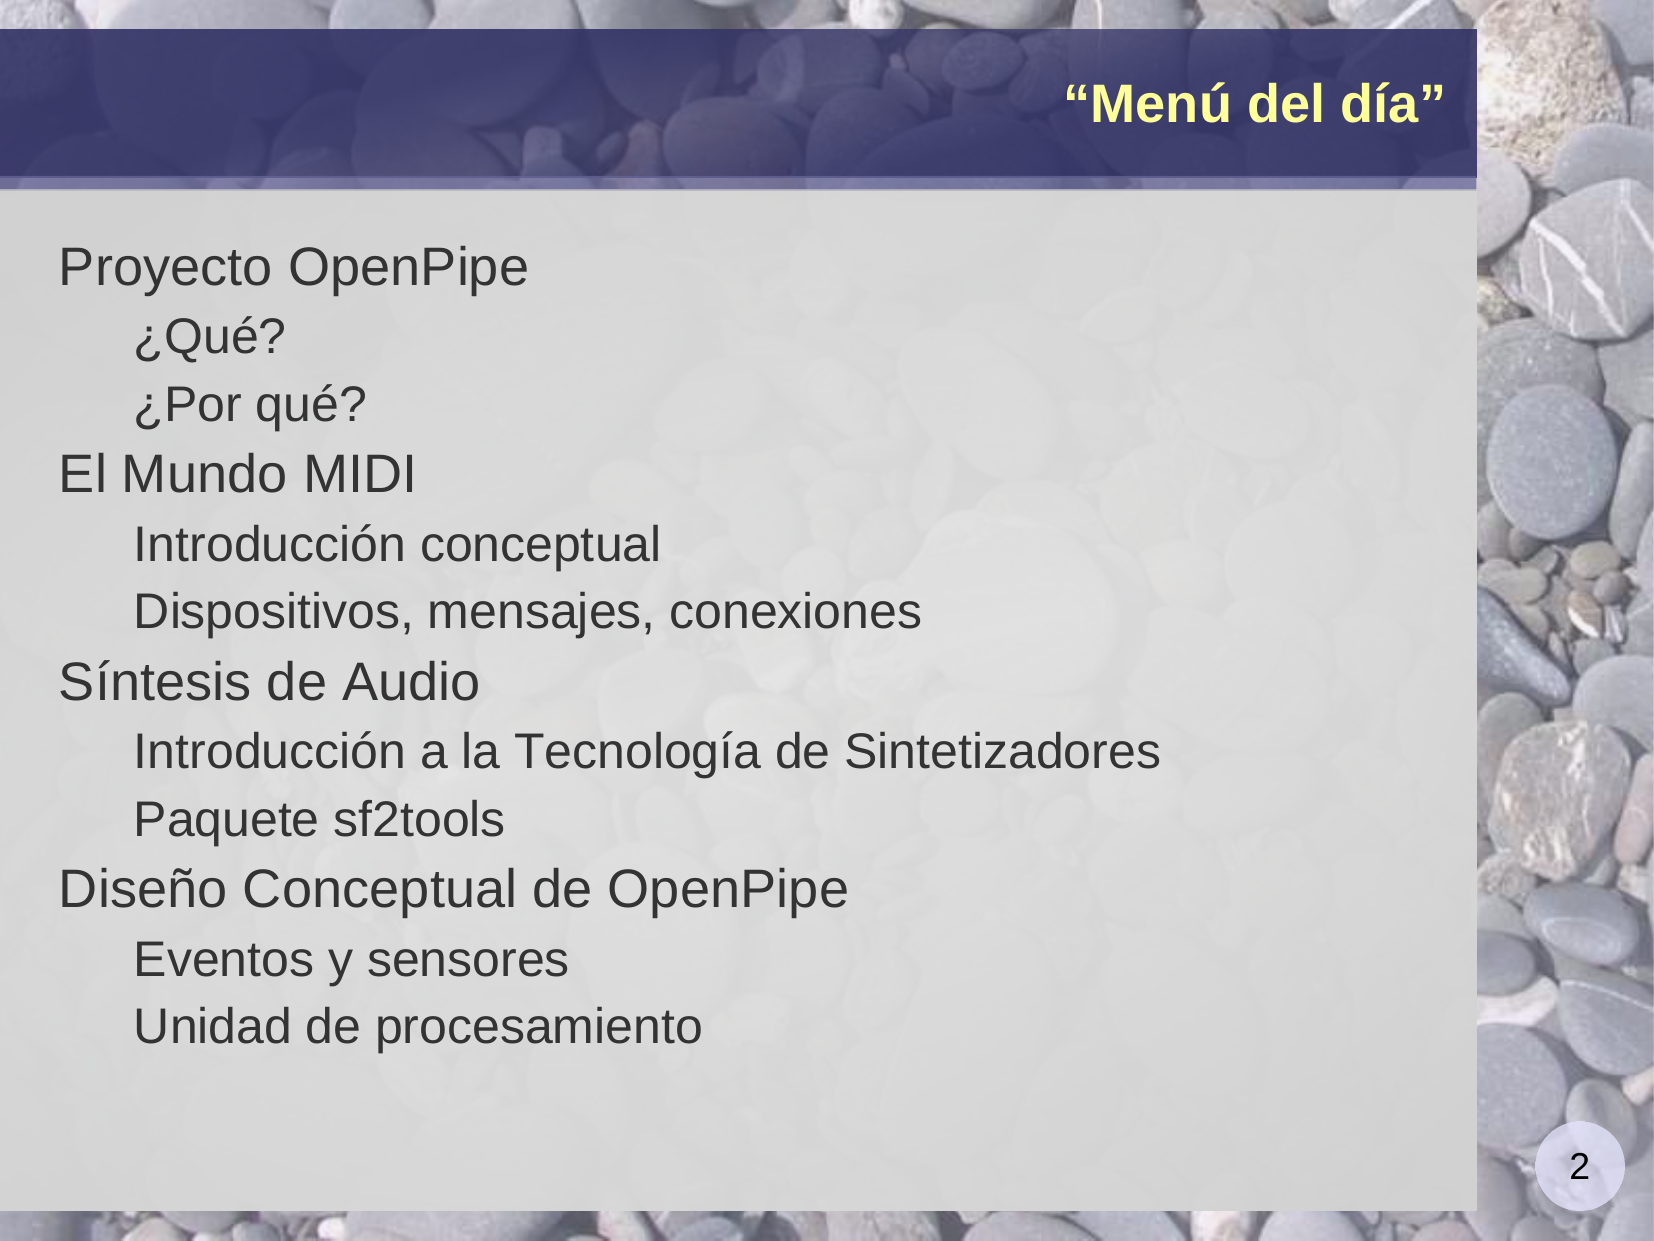

# “Menú del día”
Proyecto OpenPipe
¿Qué?
¿Por qué?
El Mundo MIDI
Introducción conceptual
Dispositivos, mensajes, conexiones
Síntesis de Audio
Introducción a la Tecnología de Sintetizadores
Paquete sf2tools
Diseño Conceptual de OpenPipe
Eventos y sensores
Unidad de procesamiento